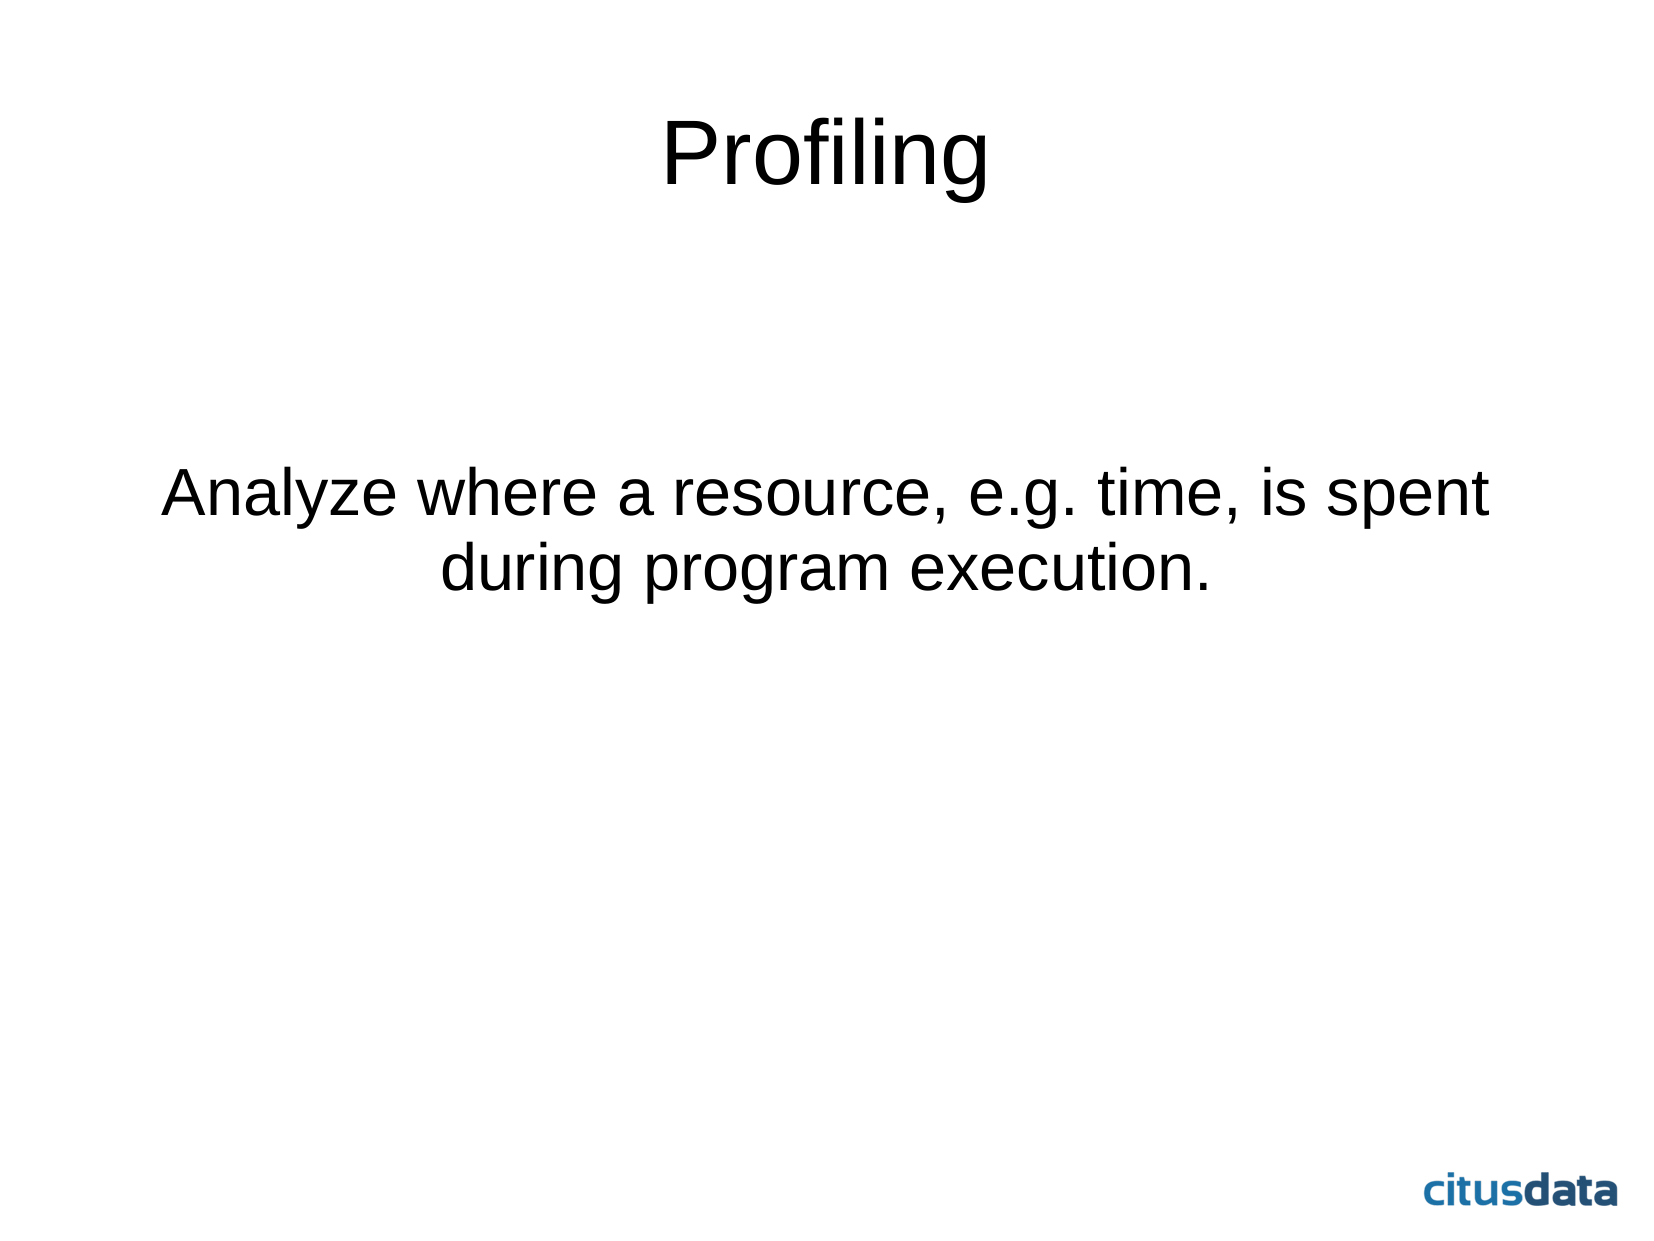

# Profiling
Analyze where a resource, e.g. time, is spent during program execution.